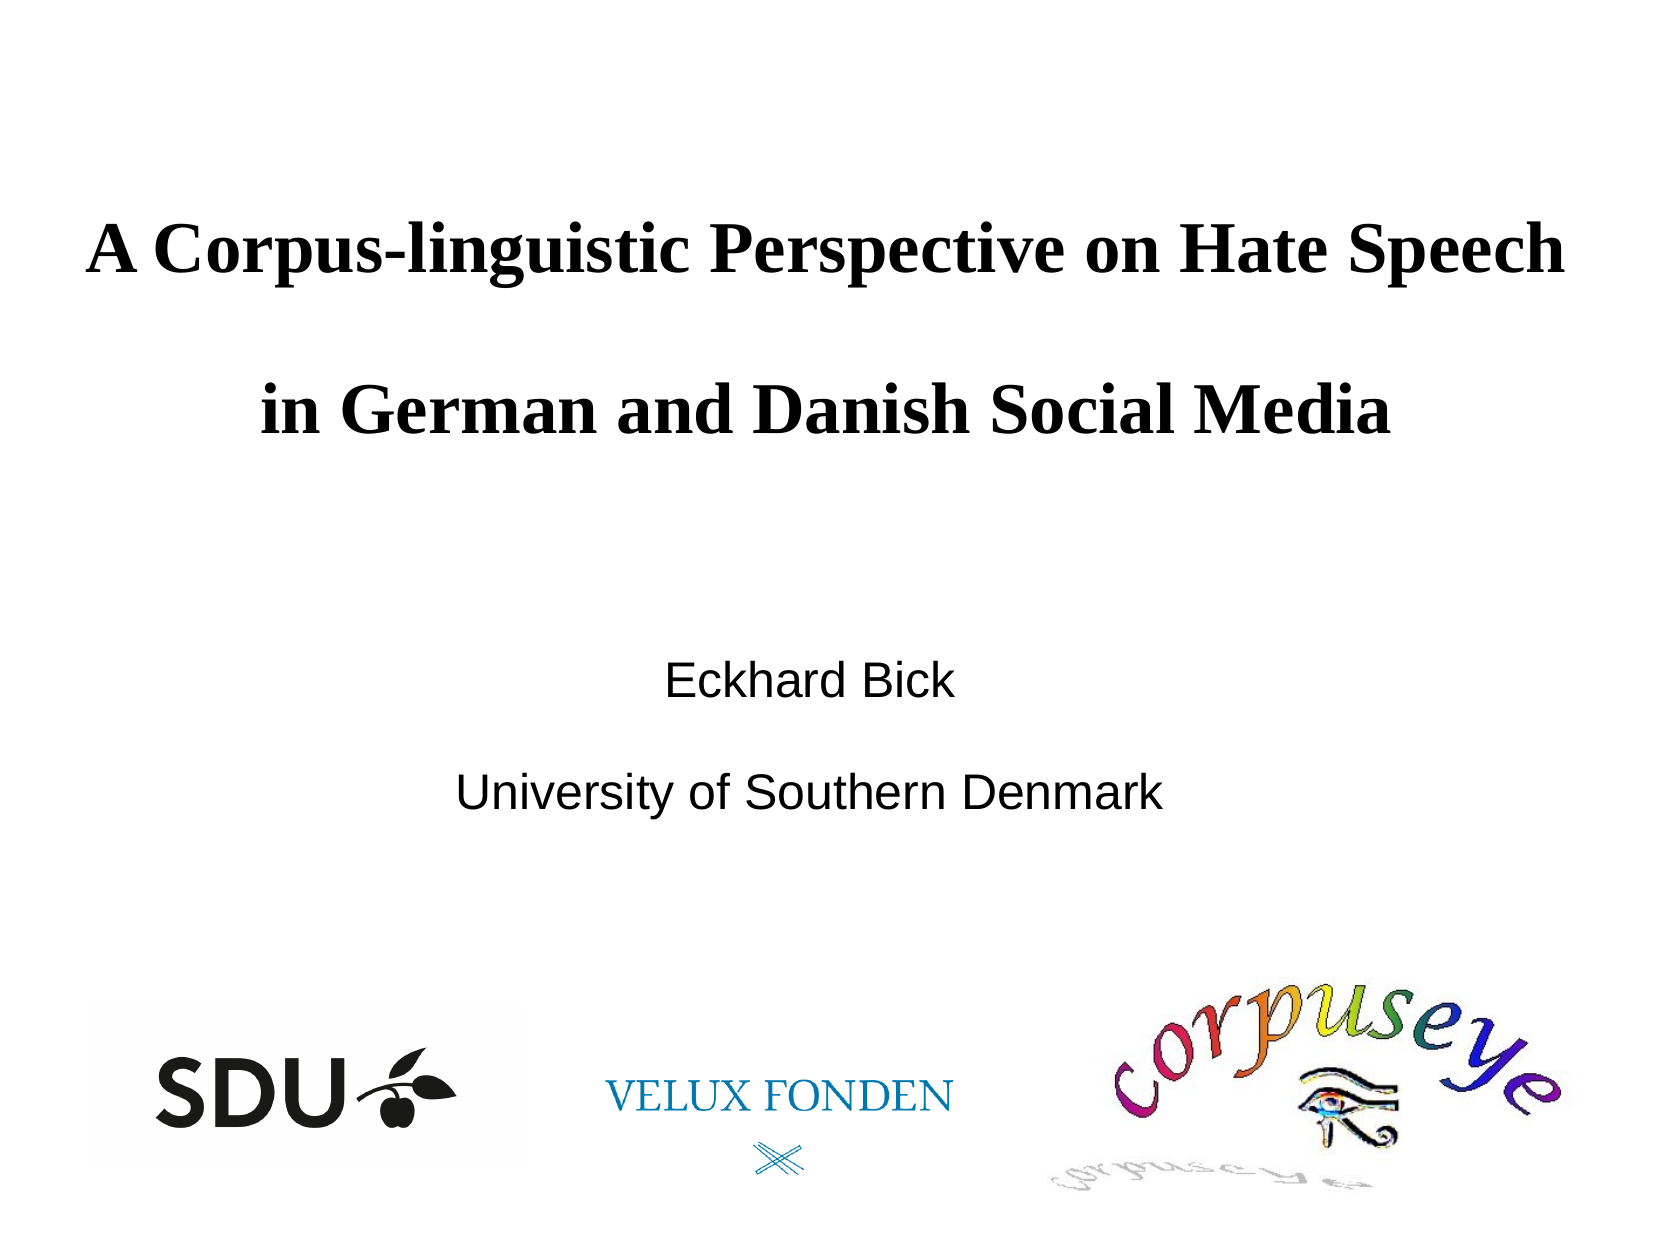

# A Corpus-linguistic Perspective on Hate Speech in German and Danish Social Media
Eckhard Bick
University of Southern Denmark